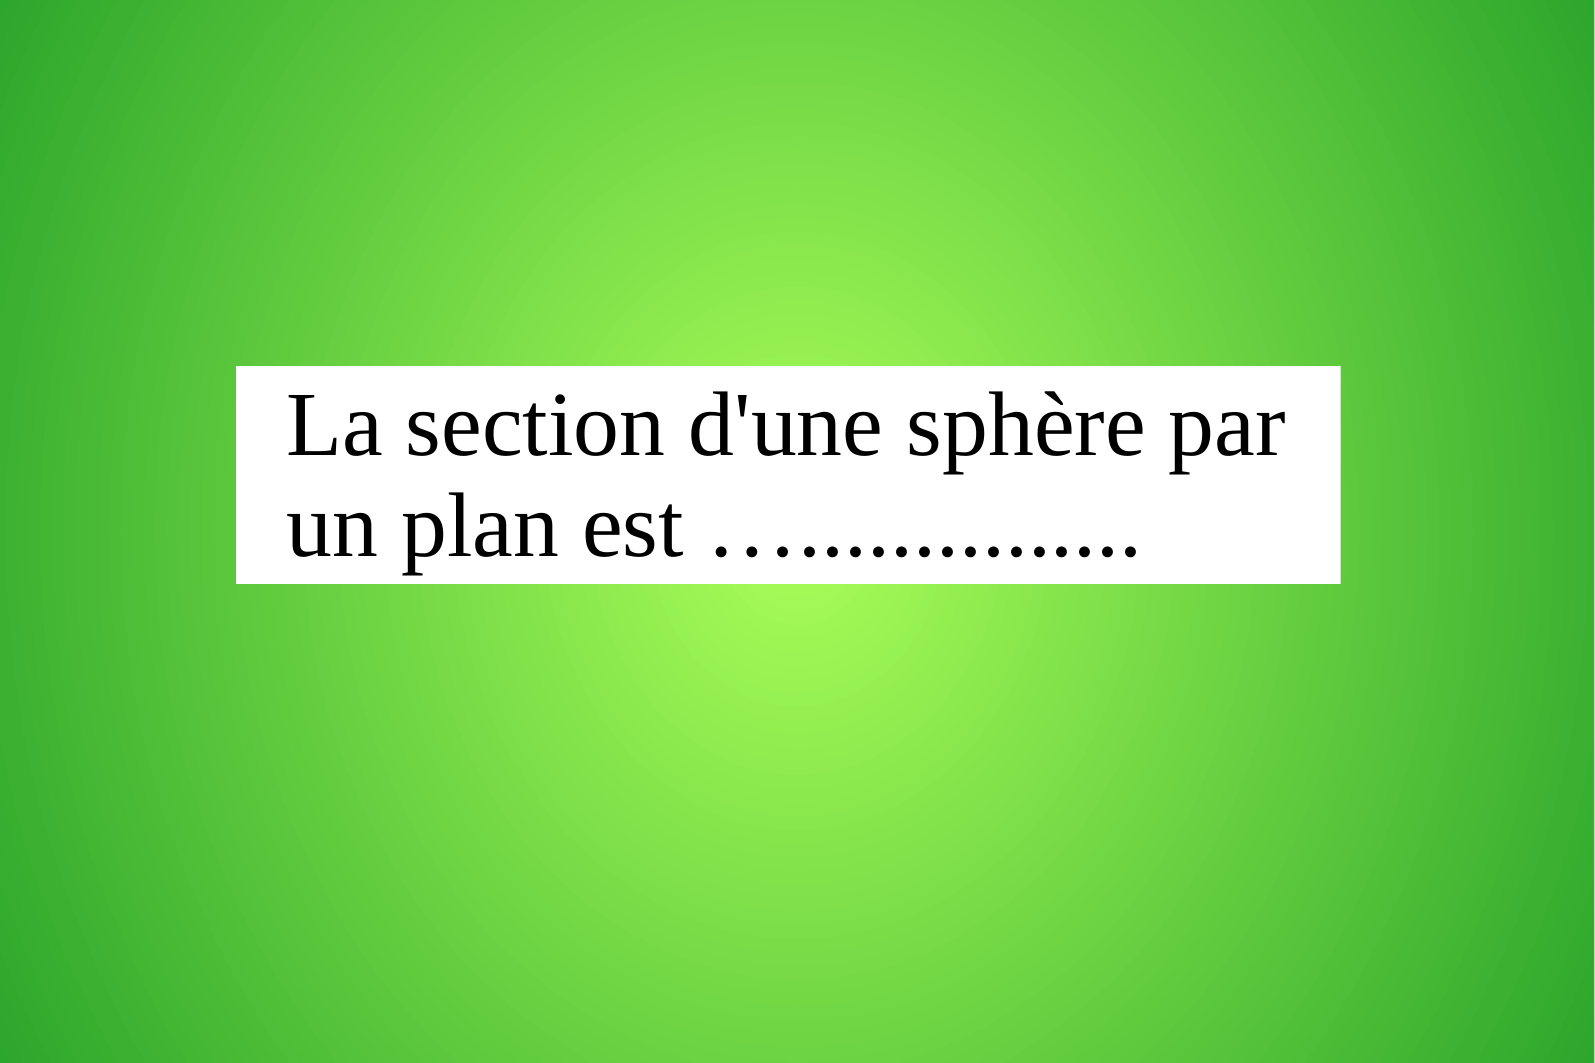

La section d'une sphère par
un plan est …...............